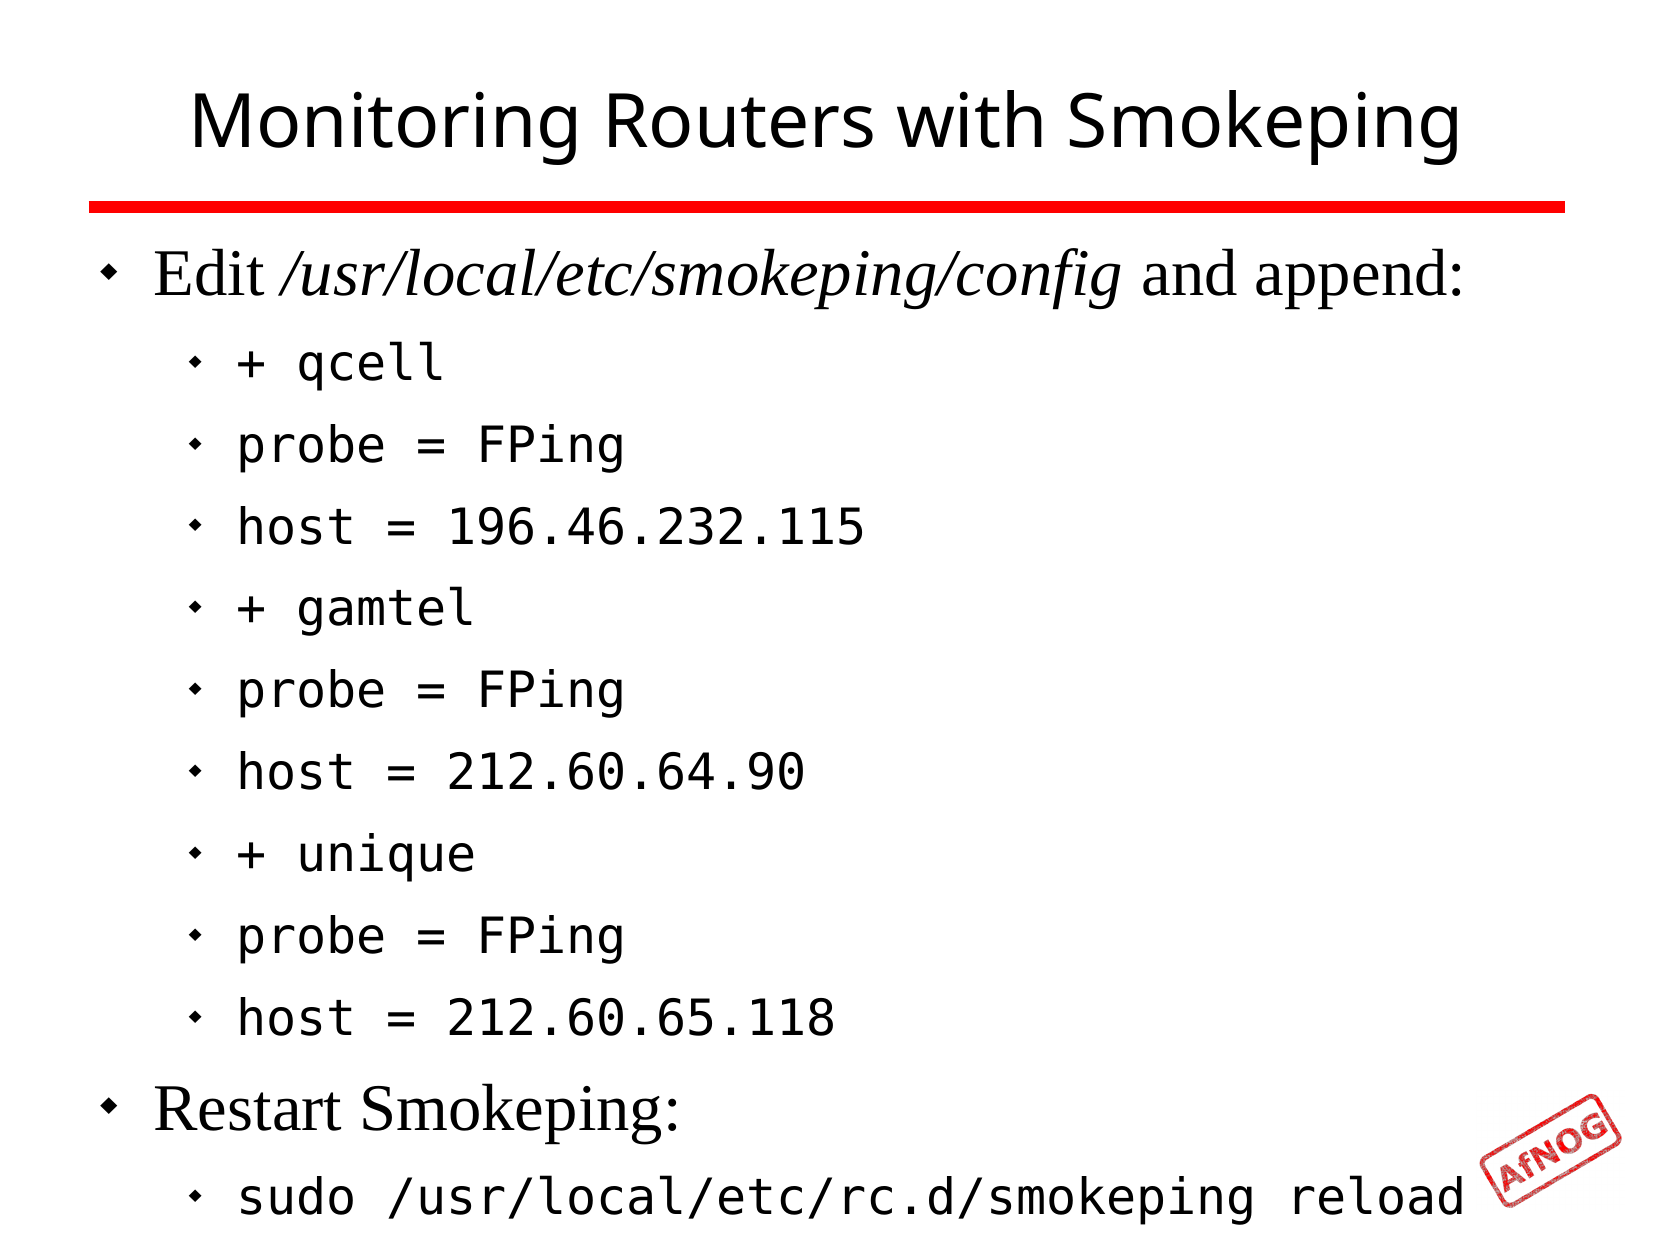

# Monitoring Routers with Smokeping
Edit /usr/local/etc/smokeping/config and append:
+ qcell
probe = FPing
host = 196.46.232.115
+ gamtel
probe = FPing
host = 212.60.64.90
+ unique
probe = FPing
host = 212.60.65.118
Restart Smokeping:
sudo /usr/local/etc/rc.d/smokeping reload